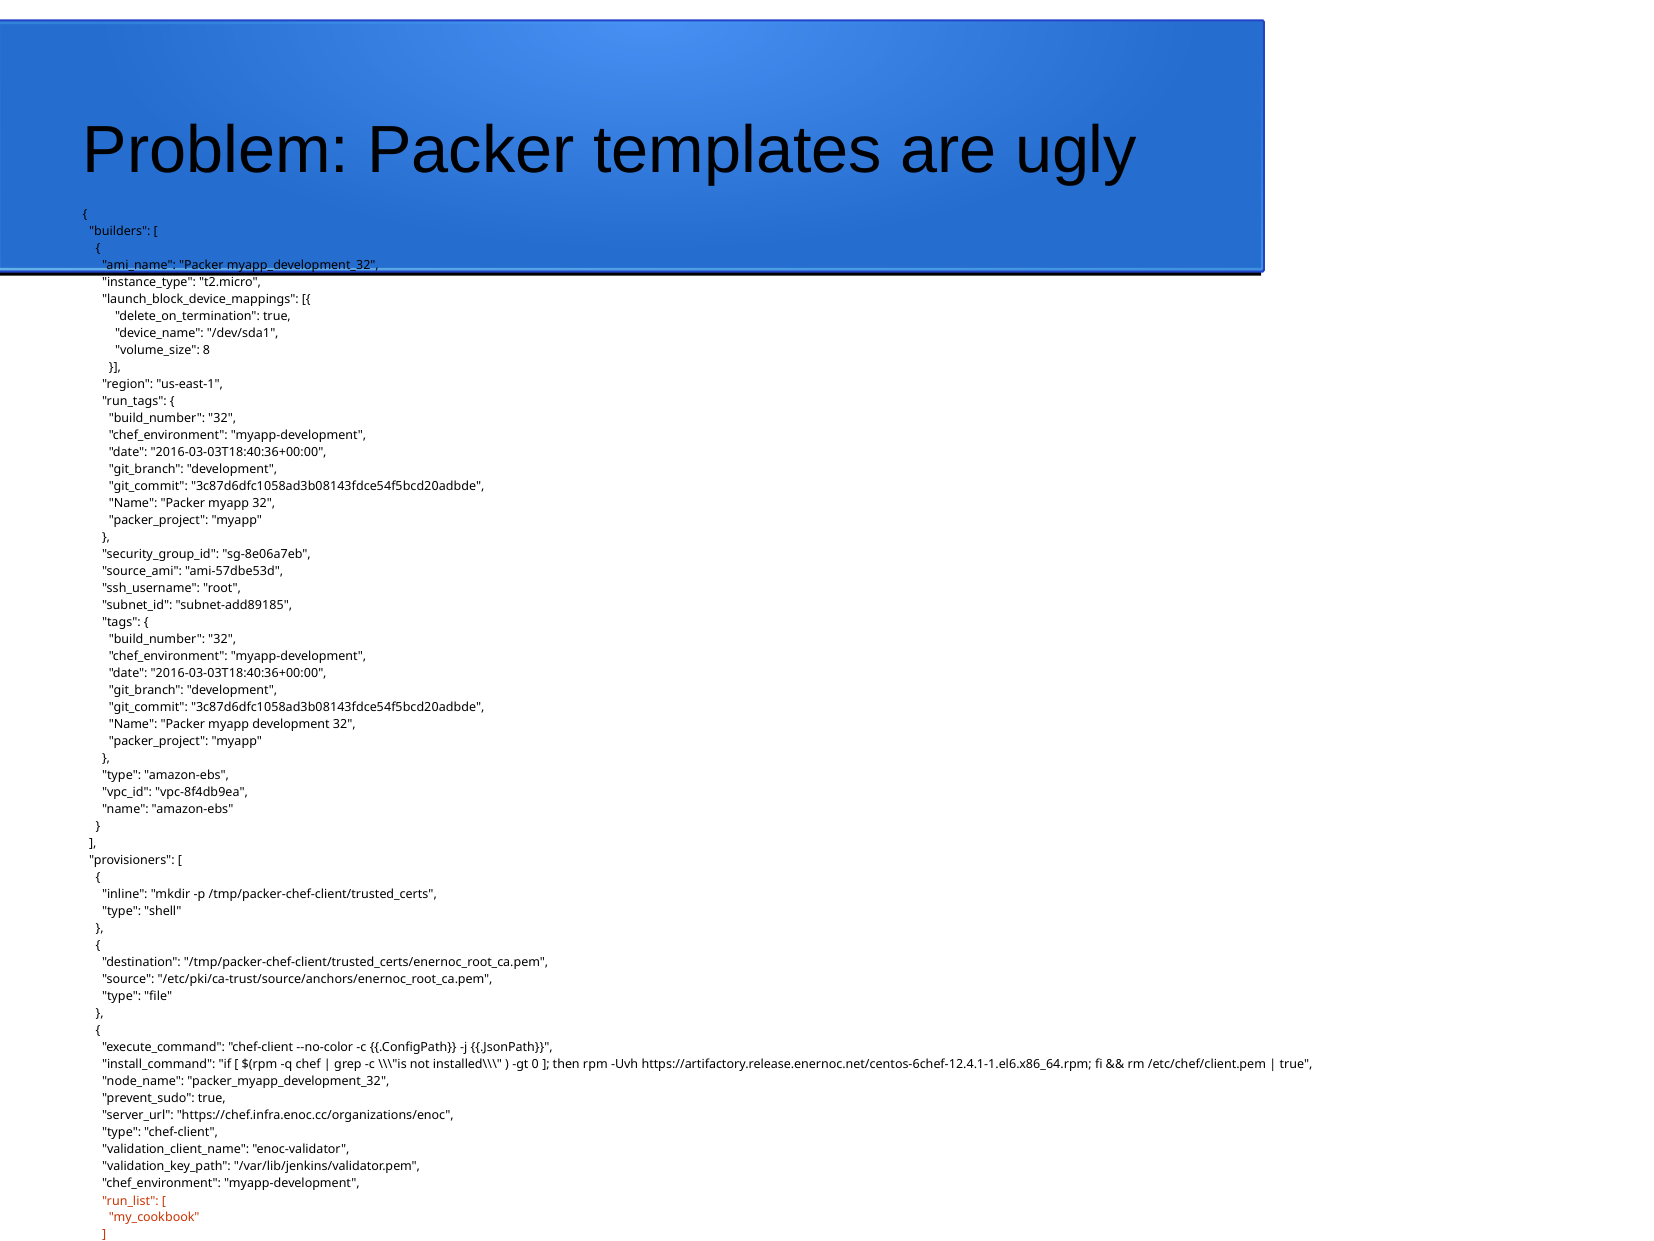

# Problem: Packer templates are ugly
{
 "builders": [
 {
 "ami_name": "Packer myapp_development_32",
 "instance_type": "t2.micro",
 "launch_block_device_mappings": [{
 "delete_on_termination": true,
 "device_name": "/dev/sda1",
 "volume_size": 8
 }],
 "region": "us-east-1",
 "run_tags": {
 "build_number": "32",
 "chef_environment": "myapp-development",
 "date": "2016-03-03T18:40:36+00:00",
 "git_branch": "development",
 "git_commit": "3c87d6dfc1058ad3b08143fdce54f5bcd20adbde",
 "Name": "Packer myapp 32",
 "packer_project": "myapp"
 },
 "security_group_id": "sg-8e06a7eb",
 "source_ami": "ami-57dbe53d",
 "ssh_username": "root",
 "subnet_id": "subnet-add89185",
 "tags": {
 "build_number": "32",
 "chef_environment": "myapp-development",
 "date": "2016-03-03T18:40:36+00:00",
 "git_branch": "development",
 "git_commit": "3c87d6dfc1058ad3b08143fdce54f5bcd20adbde",
 "Name": "Packer myapp development 32",
 "packer_project": "myapp"
 },
 "type": "amazon-ebs",
 "vpc_id": "vpc-8f4db9ea",
 "name": "amazon-ebs"
 }
 ],
 "provisioners": [
 {
 "inline": "mkdir -p /tmp/packer-chef-client/trusted_certs",
 "type": "shell"
 },
 {
 "destination": "/tmp/packer-chef-client/trusted_certs/enernoc_root_ca.pem",
 "source": "/etc/pki/ca-trust/source/anchors/enernoc_root_ca.pem",
 "type": "file"
 },
 {
 "execute_command": "chef-client --no-color -c {{.ConfigPath}} -j {{.JsonPath}}",
 "install_command": "if [ $(rpm -q chef | grep -c \\\"is not installed\\\" ) -gt 0 ]; then rpm -Uvh https://artifactory.release.enernoc.net/centos-6chef-12.4.1-1.el6.x86_64.rpm; fi && rm /etc/chef/client.pem | true",
 "node_name": "packer_myapp_development_32",
 "prevent_sudo": true,
 "server_url": "https://chef.infra.enoc.cc/organizations/enoc",
 "type": "chef-client",
 "validation_client_name": "enoc-validator",
 "validation_key_path": "/var/lib/jenkins/validator.pem",
 "chef_environment": "myapp-development",
 "run_list": [
 "my_cookbook"
 ]
 }
 ]
}